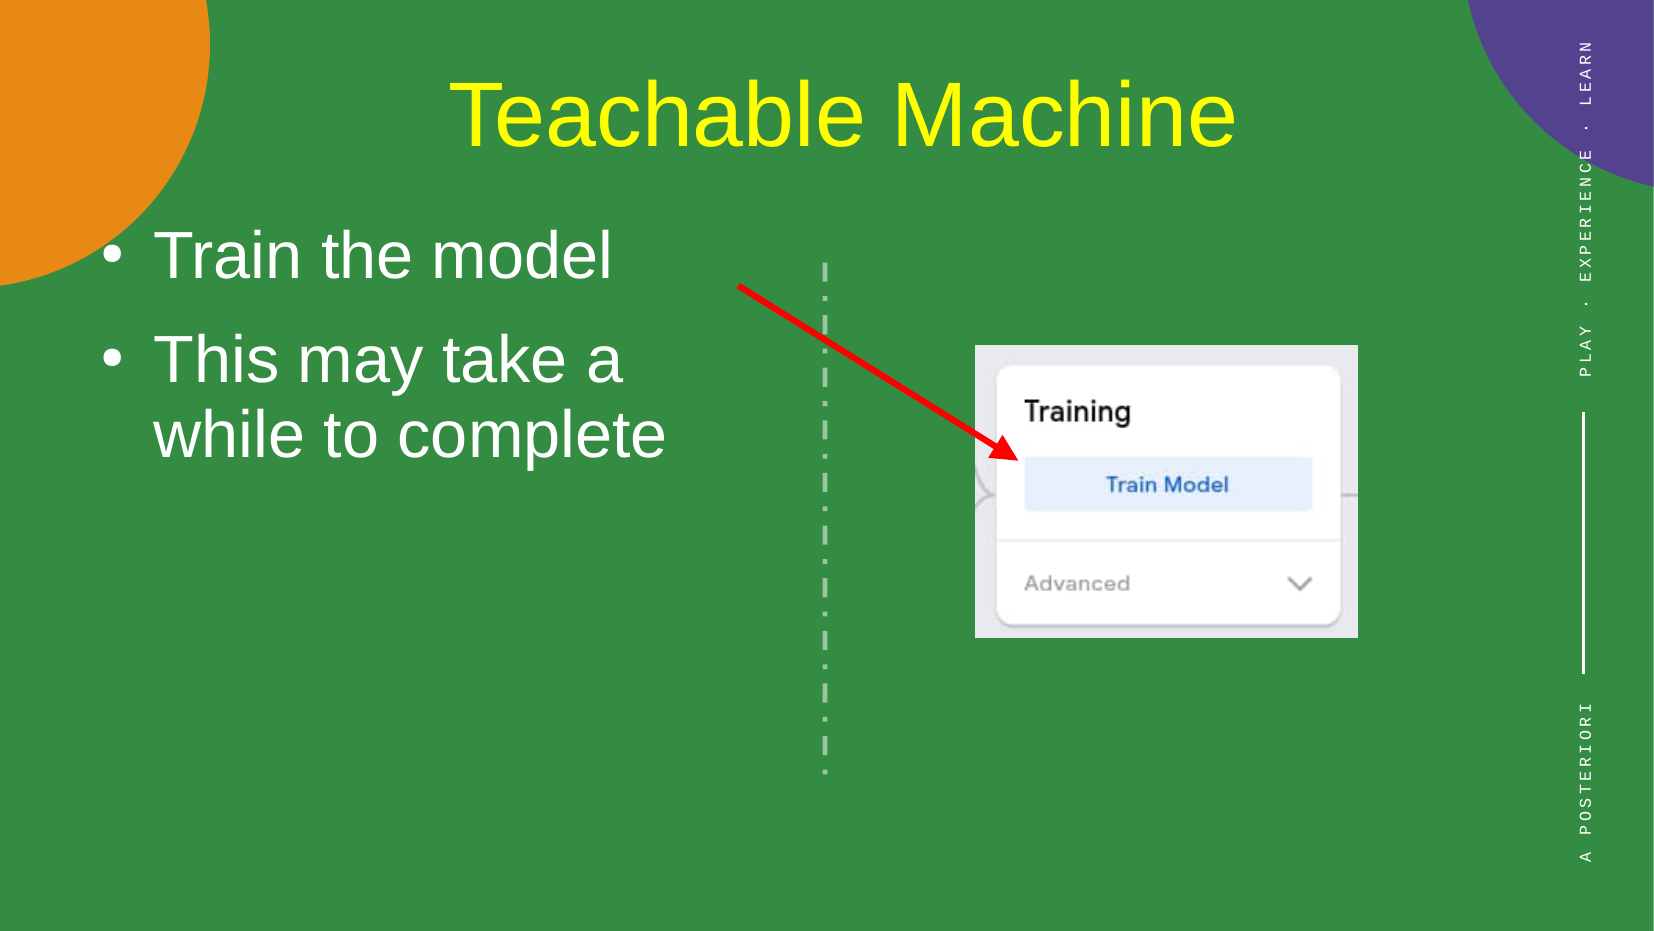

# Teachable Machine
Train the model
This may take a while to complete